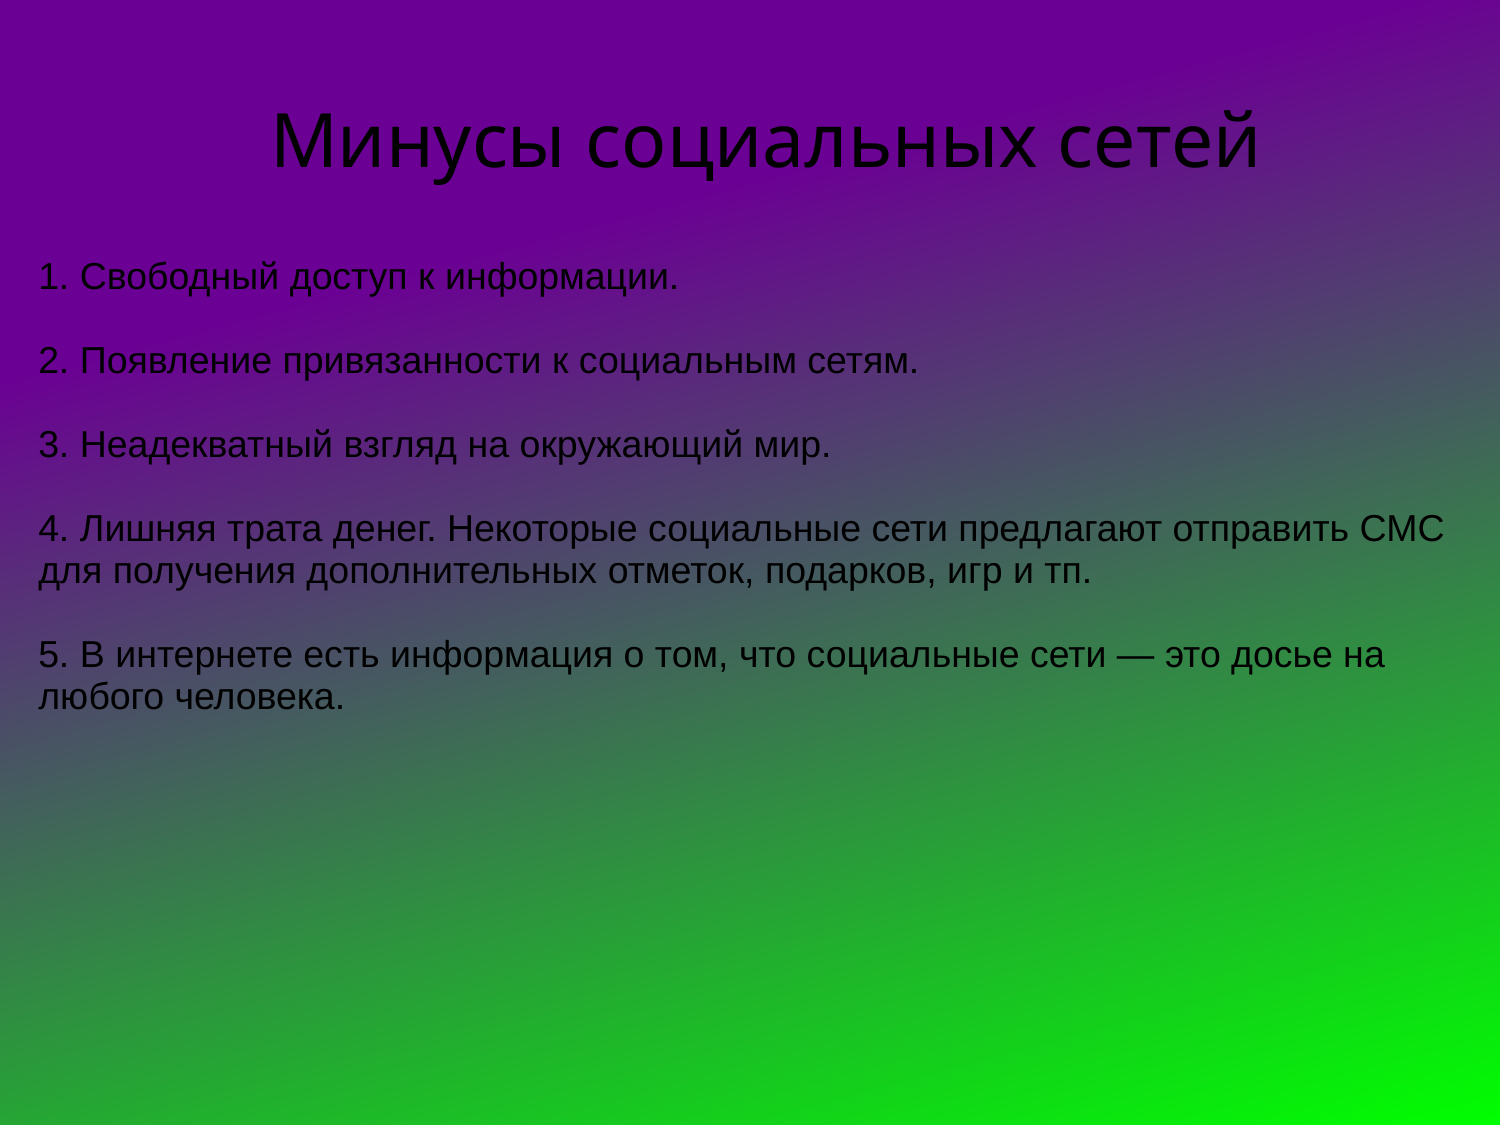

# Минусы социальных сетей
1. Свободный доступ к информации.
2. Появление привязанности к социальным сетям.
3. Неадекватный взгляд на окружающий мир.
4. Лишняя трата денег. Некоторые социальные сети предлагают отправить СМС для получения дополнительных отметок, подарков, игр и тп.
5. В интернете есть информация о том, что социальные сети — это досье на любого человека.